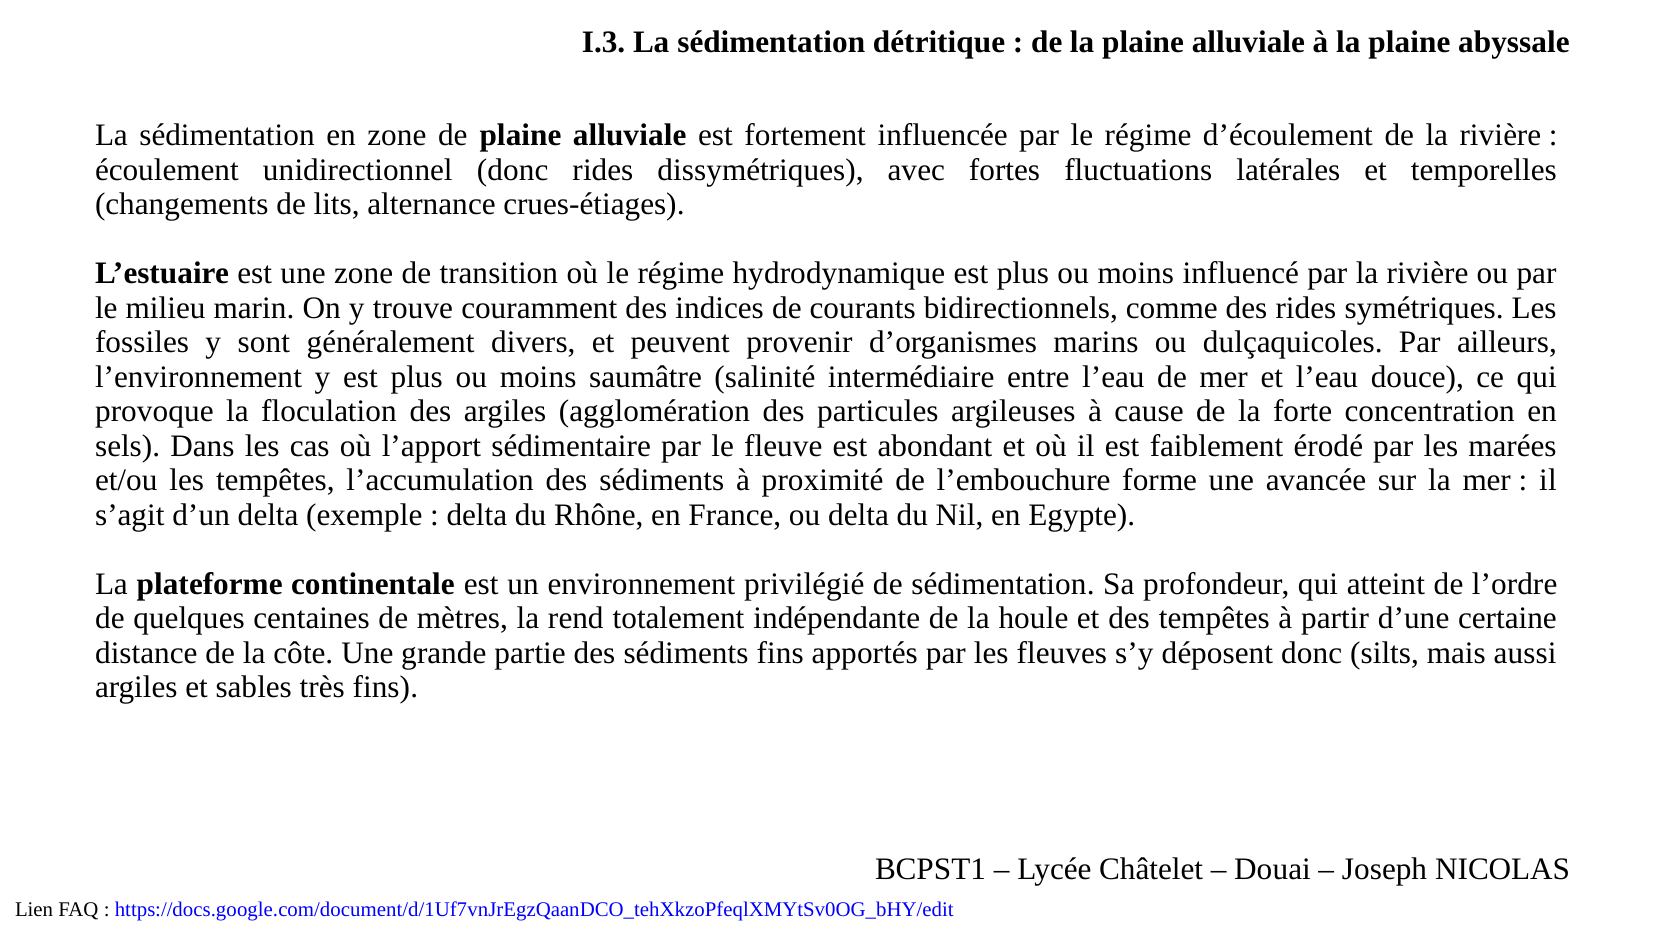

I.3. La sédimentation détritique : de la plaine alluviale à la plaine abyssale
La sédimentation en zone de plaine alluviale est fortement influencée par le régime d’écoulement de la rivière : écoulement unidirectionnel (donc rides dissymétriques), avec fortes fluctuations latérales et temporelles (changements de lits, alternance crues-étiages).
L’estuaire est une zone de transition où le régime hydrodynamique est plus ou moins influencé par la rivière ou par le milieu marin. On y trouve couramment des indices de courants bidirectionnels, comme des rides symétriques. Les fossiles y sont généralement divers, et peuvent provenir d’organismes marins ou dulçaquicoles. Par ailleurs, l’environnement y est plus ou moins saumâtre (salinité intermédiaire entre l’eau de mer et l’eau douce), ce qui provoque la floculation des argiles (agglomération des particules argileuses à cause de la forte concentration en sels). Dans les cas où l’apport sédimentaire par le fleuve est abondant et où il est faiblement érodé par les marées et/ou les tempêtes, l’accumulation des sédiments à proximité de l’embouchure forme une avancée sur la mer : il s’agit d’un delta (exemple : delta du Rhône, en France, ou delta du Nil, en Egypte).
La plateforme continentale est un environnement privilégié de sédimentation. Sa profondeur, qui atteint de l’ordre de quelques centaines de mètres, la rend totalement indépendante de la houle et des tempêtes à partir d’une certaine distance de la côte. Une grande partie des sédiments fins apportés par les fleuves s’y déposent donc (silts, mais aussi argiles et sables très fins).
BCPST1 – Lycée Châtelet – Douai – Joseph NICOLAS
Lien FAQ : https://docs.google.com/document/d/1Uf7vnJrEgzQaanDCO_tehXkzoPfeqlXMYtSv0OG_bHY/edit